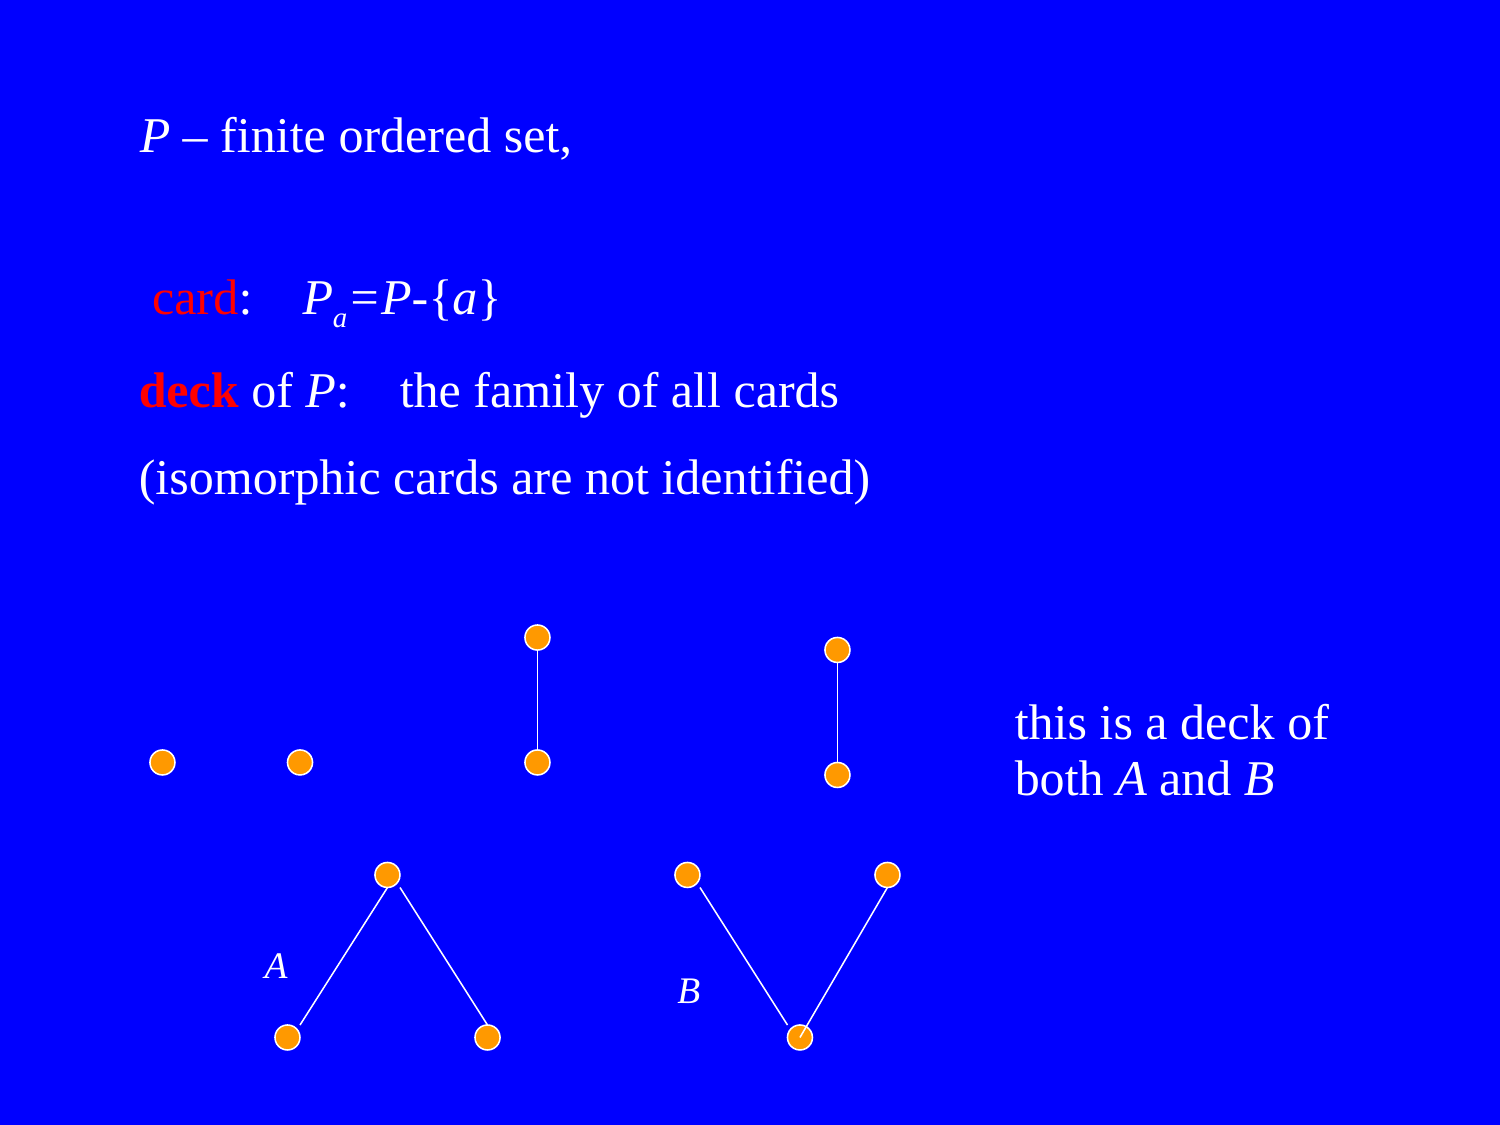

P – finite ordered set,
card: Pa=P-{a}
deck of P: the family of all cards
(isomorphic cards are not identified)
this is a deck of both A and B
A
B